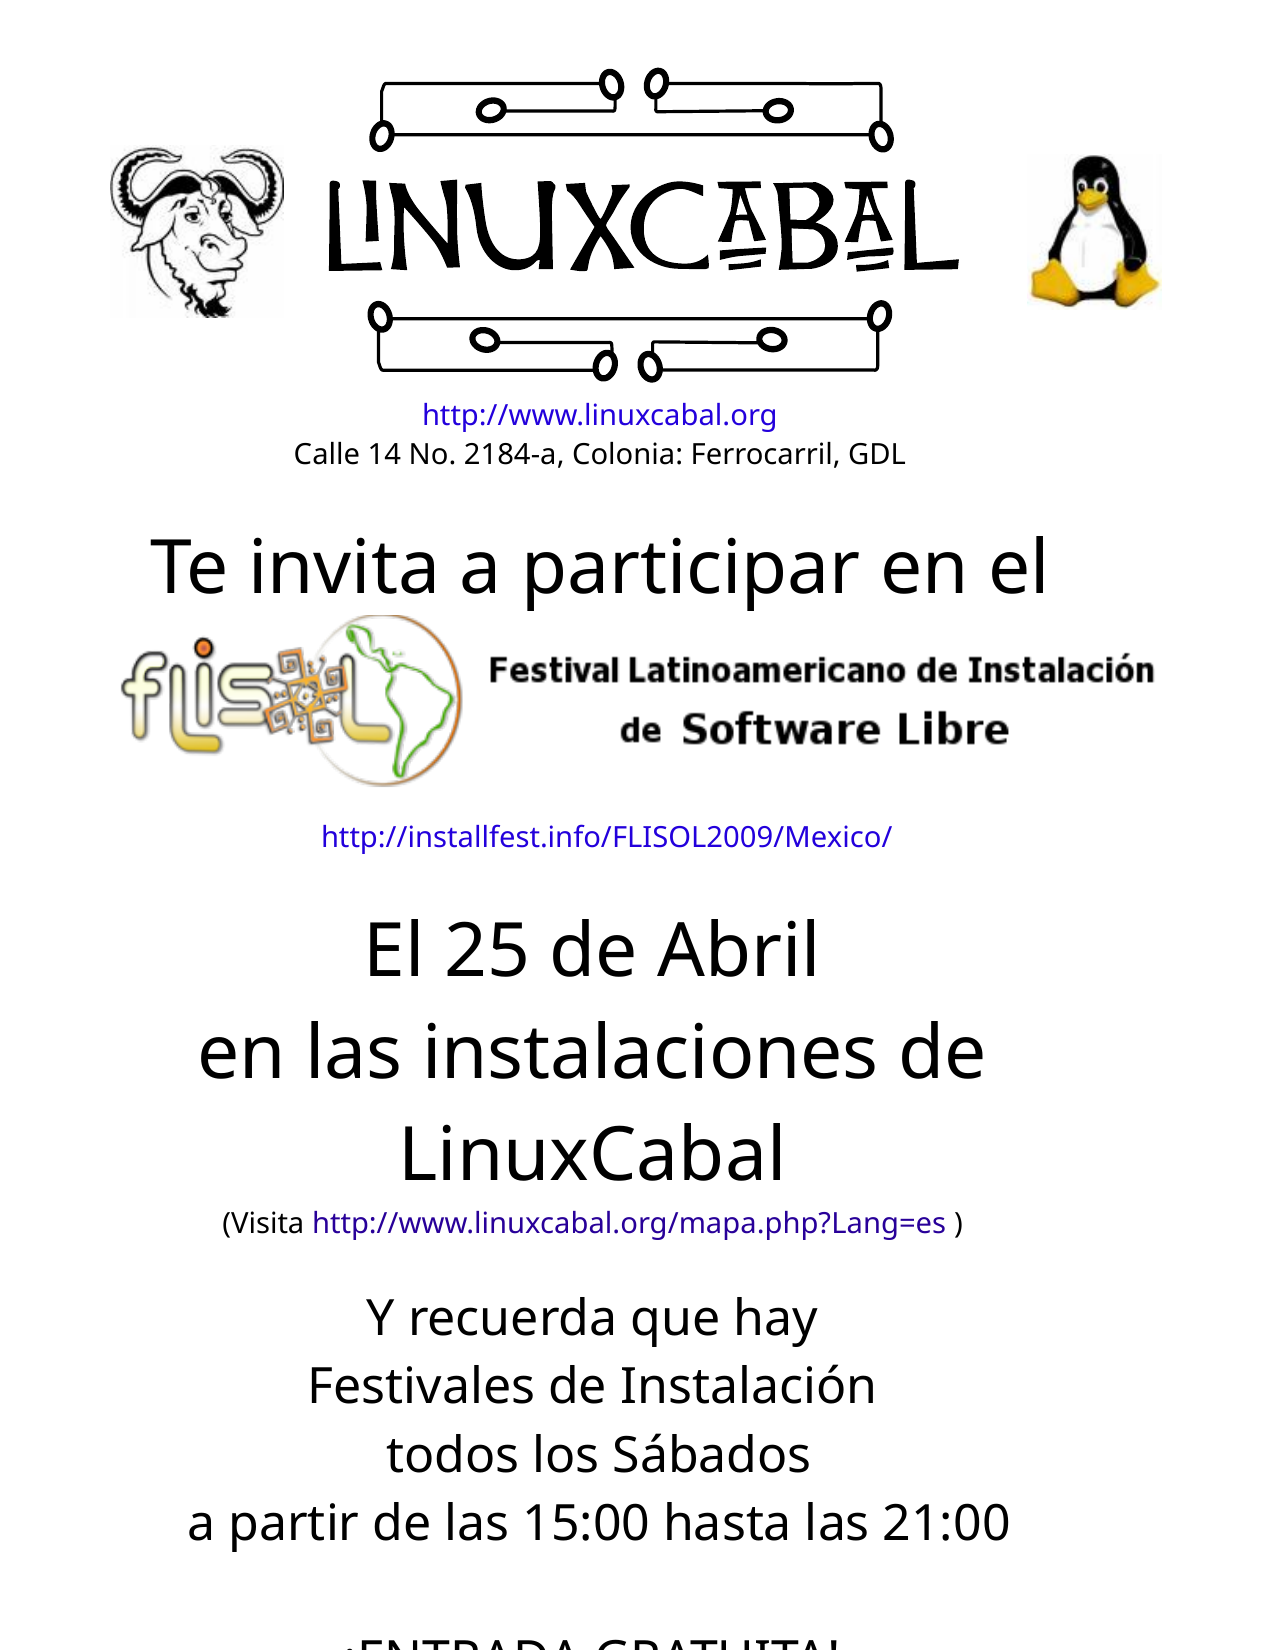

http://www.linuxcabal.org
Calle 14 No. 2184-a, Colonia: Ferrocarril, GDL
Te invita a participar en el
http://installfest.info/FLISOL2009/Mexico/
El 25 de Abril
en las instalaciones de
LinuxCabal
(Visita http://www.linuxcabal.org/mapa.php?Lang=es )
Y recuerda que hay
Festivales de Instalación
 todos los Sábados
 a partir de las 15:00 hasta las 21:00
¡ENTRADA GRATUITA!